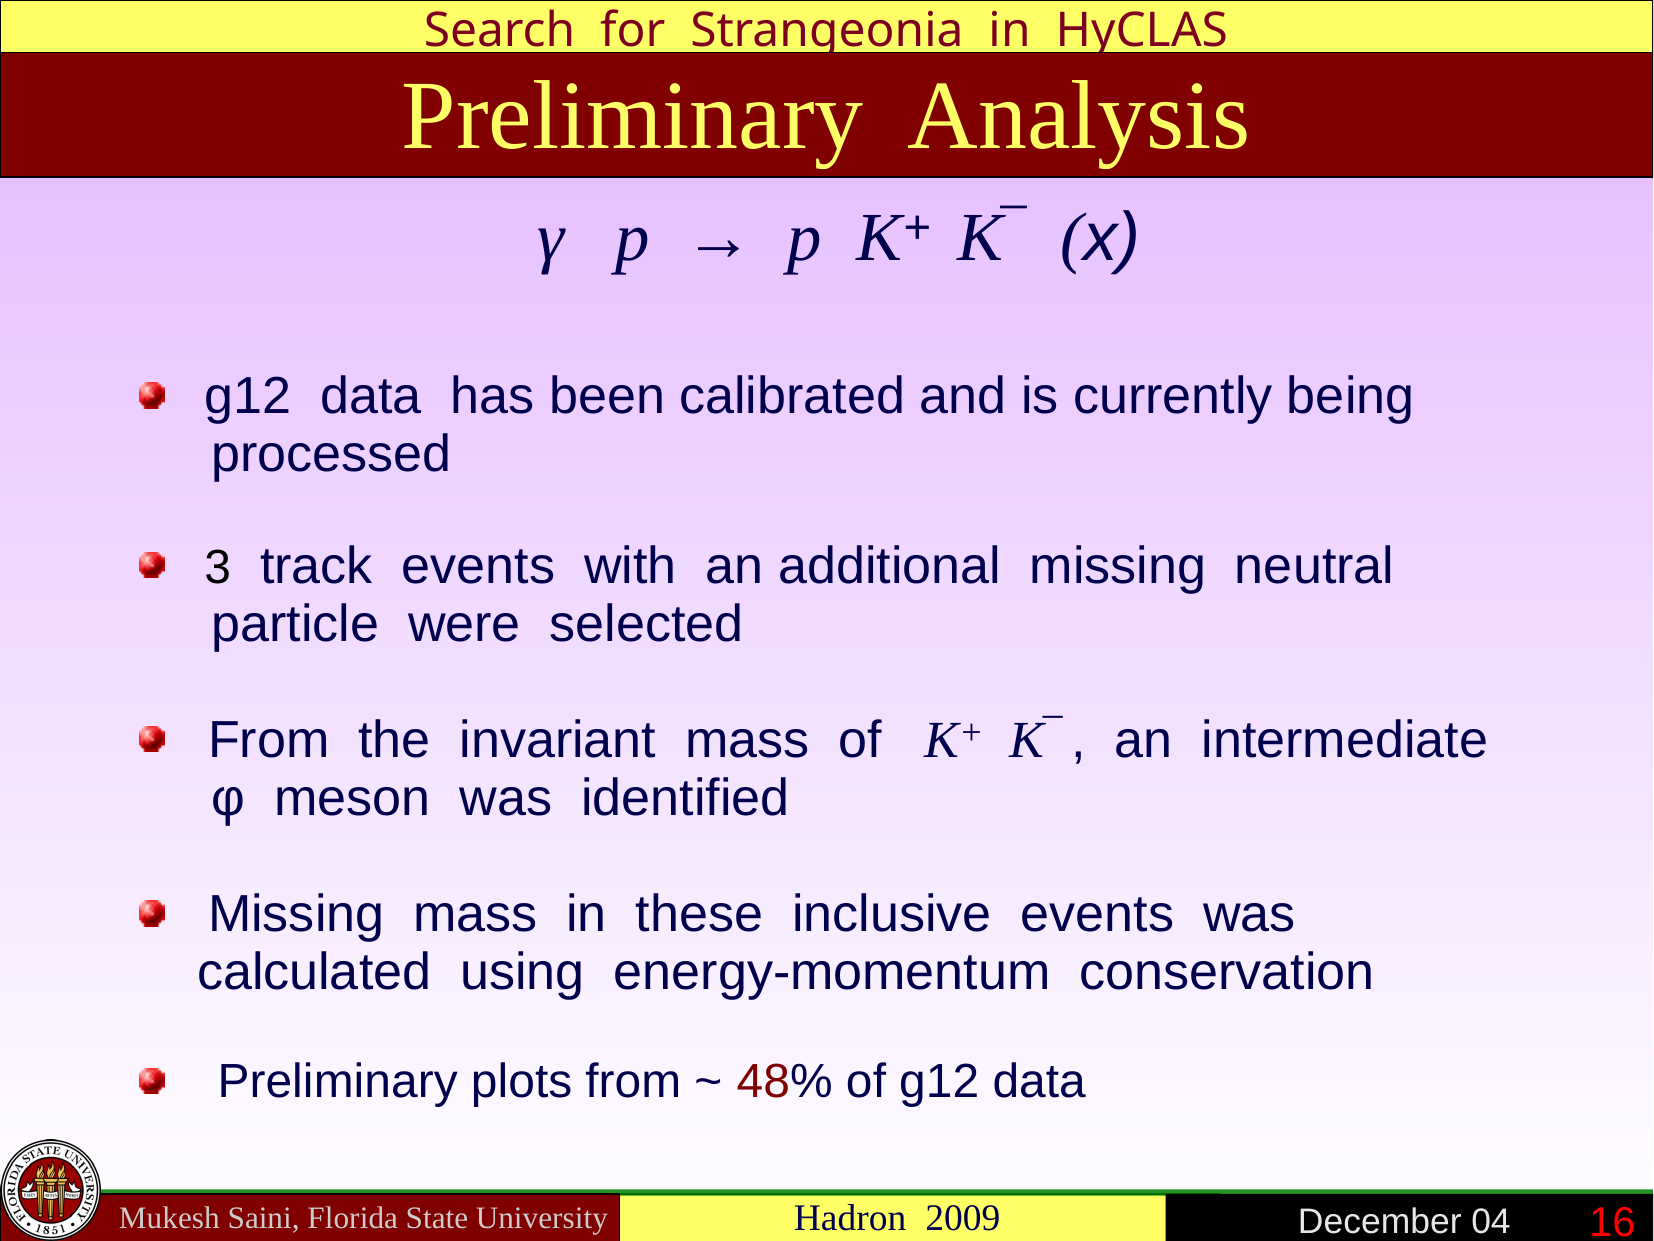

Preliminary Analysis
γ p → p K+ K‾ (x)
 g12 data has been calibrated and is currently being processed
 3 track events with an additional missing neutral particle were selected
 From the invariant mass of K+ K‾ , an intermediate
 φ meson was identified
 Missing mass in these inclusive events was calculated using energy-momentum conservation
 Preliminary plots from ~ 48% of g12 data